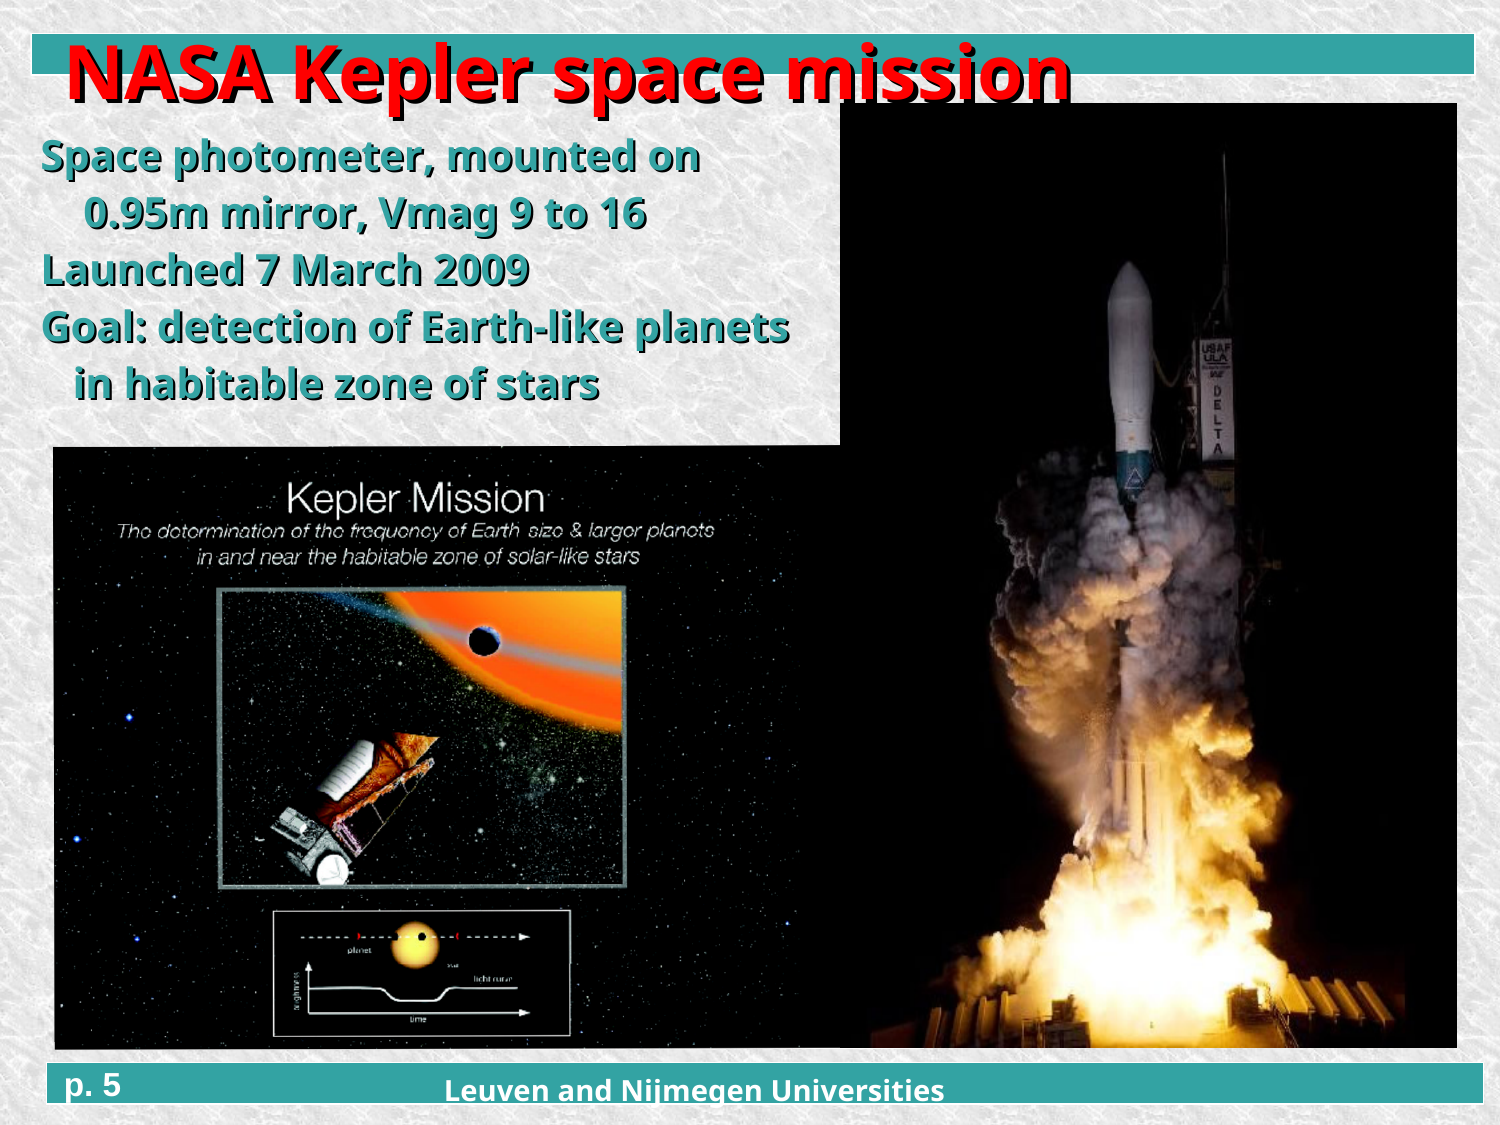

# NASA Kepler space mission
Space photometer, mounted on
 0.95m mirror, Vmag 9 to 16
Launched 7 March 2009
Goal: detection of Earth-like planets
 in habitable zone of stars